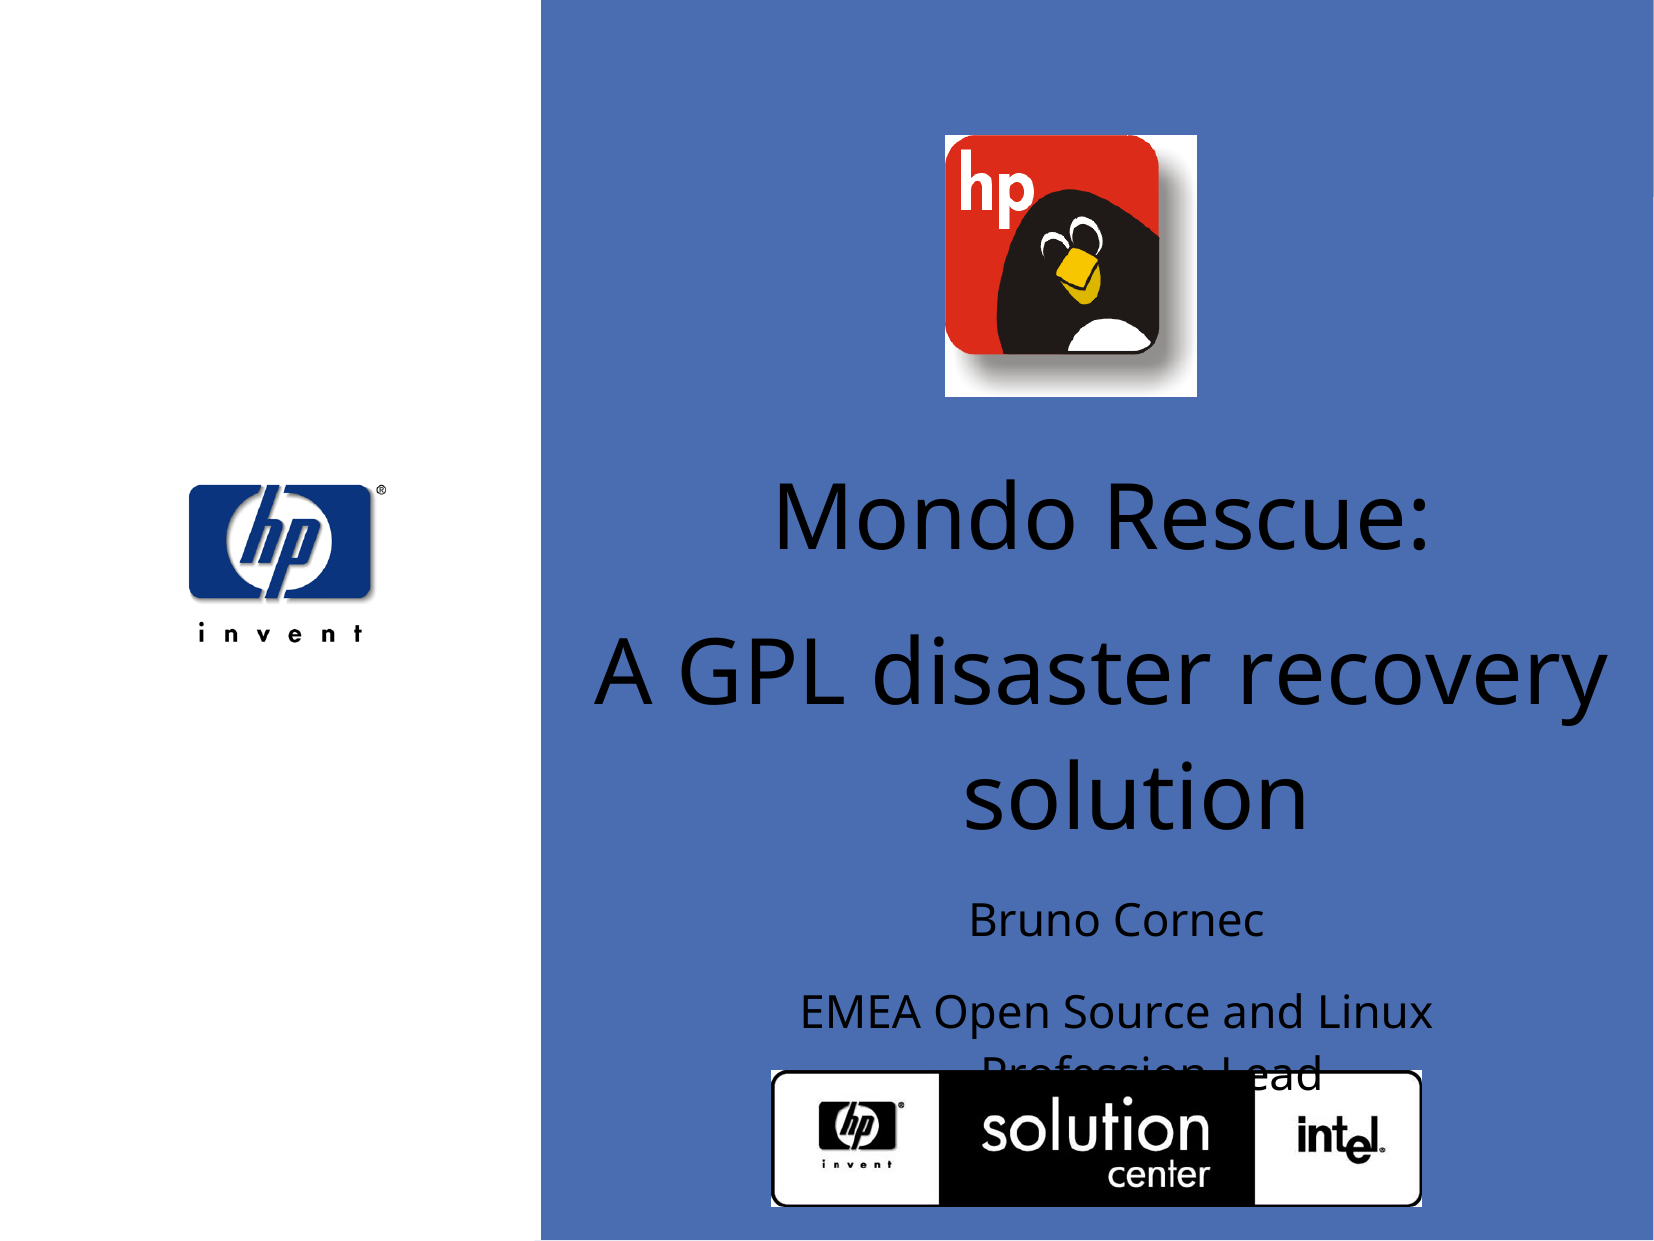

# Mondo Rescue:
A GPL disaster recovery solution
Bruno Cornec
EMEA Open Source and Linux Profession Lead